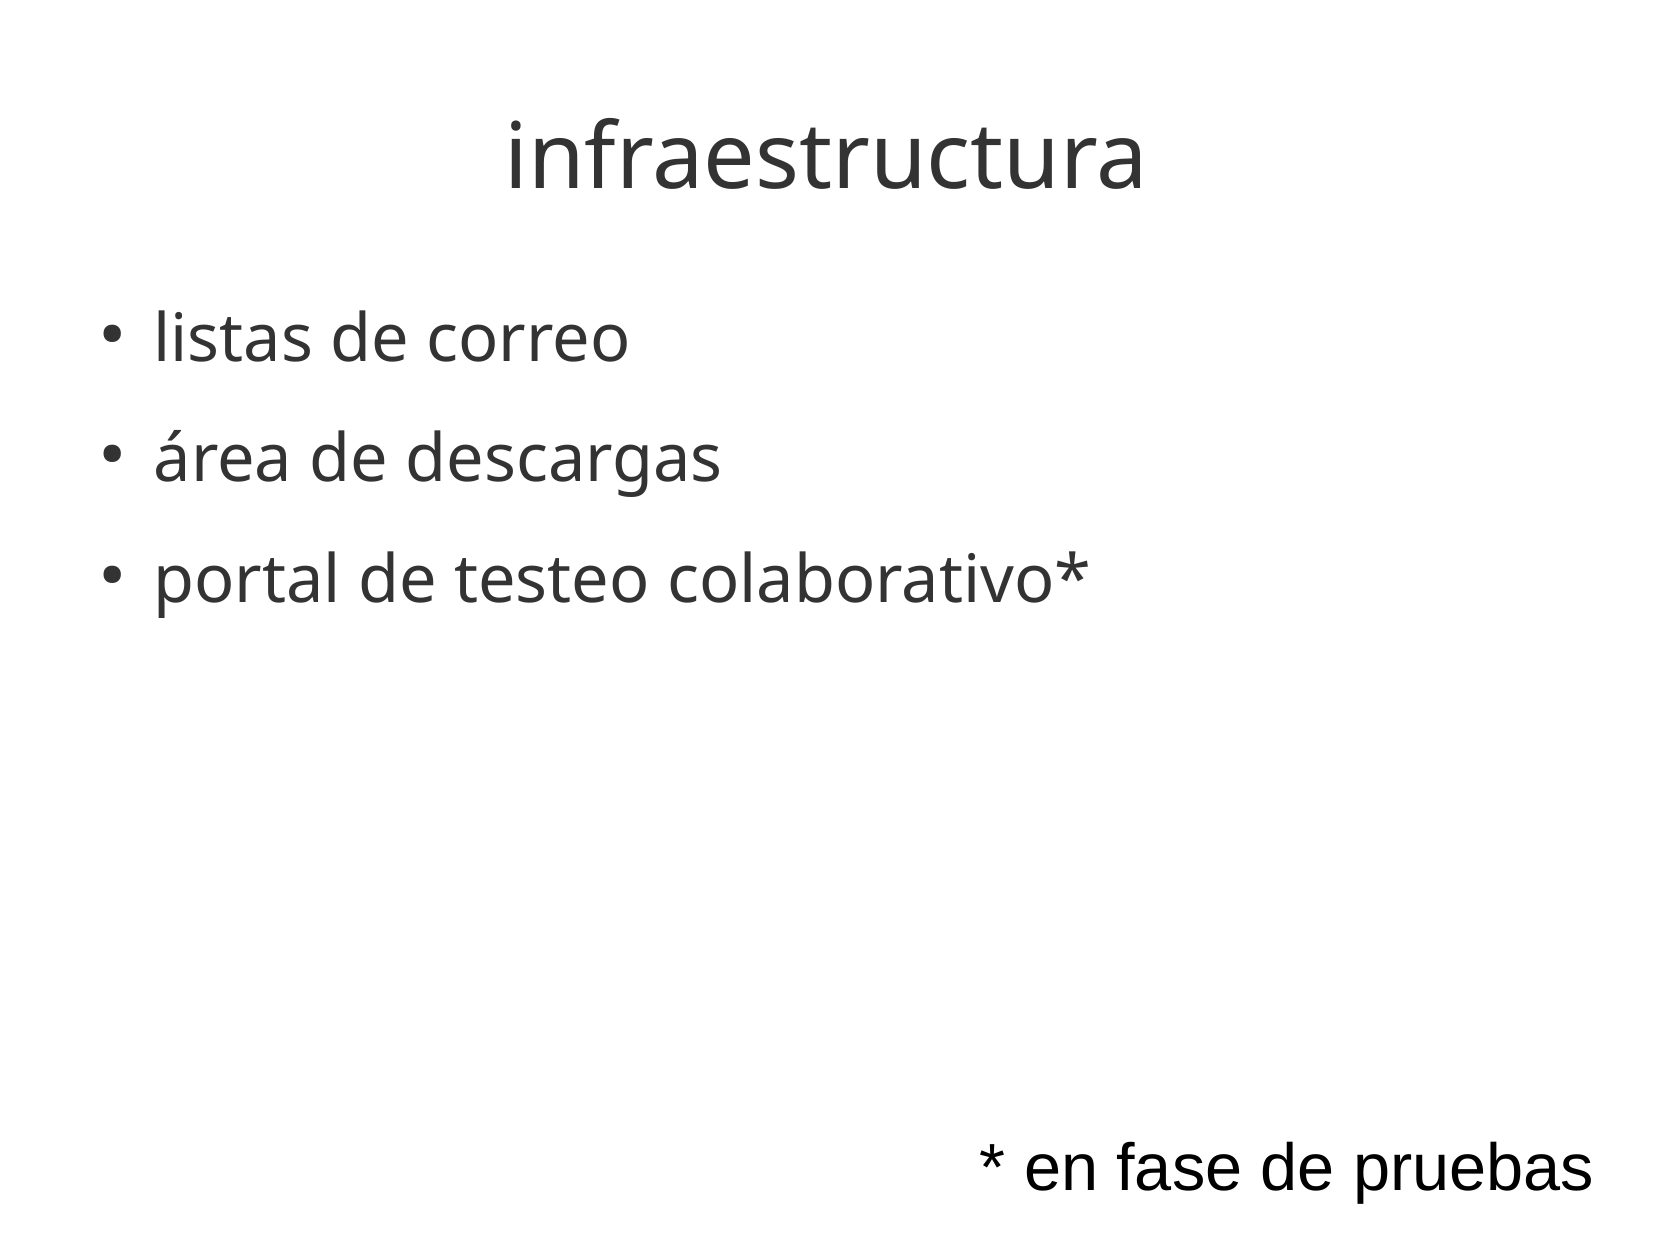

# infraestructura
listas de correo
área de descargas
portal de testeo colaborativo*
* en fase de pruebas